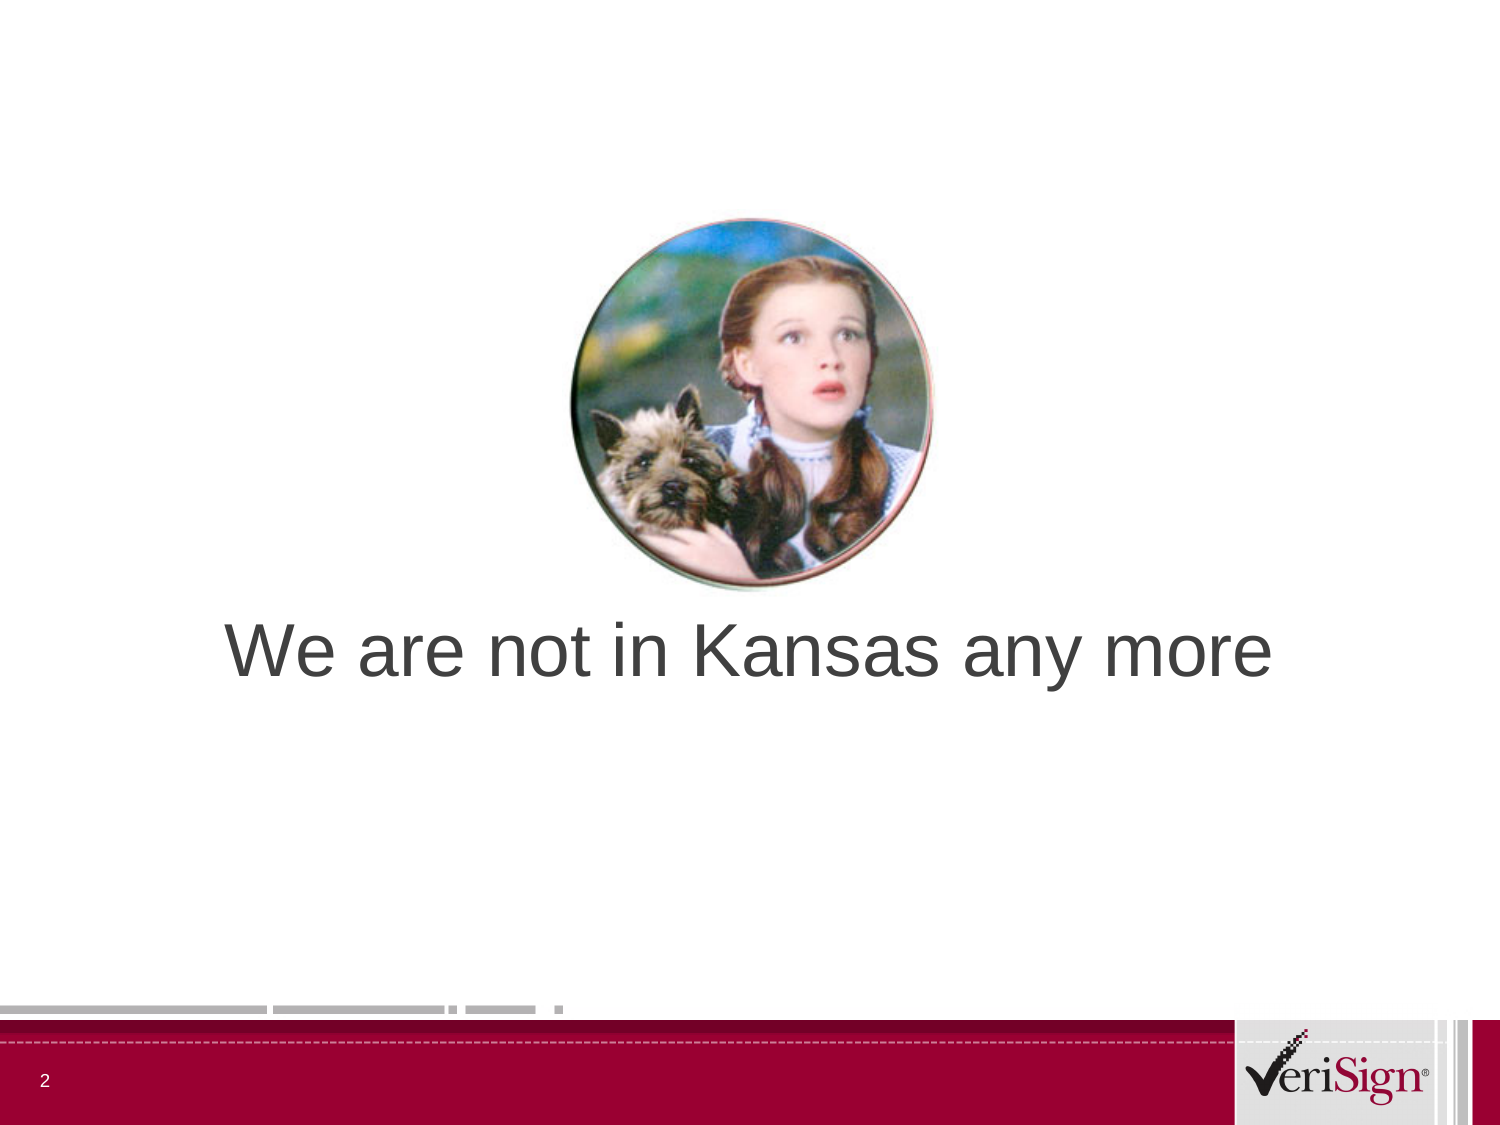

# We are not in Kansas any more
2